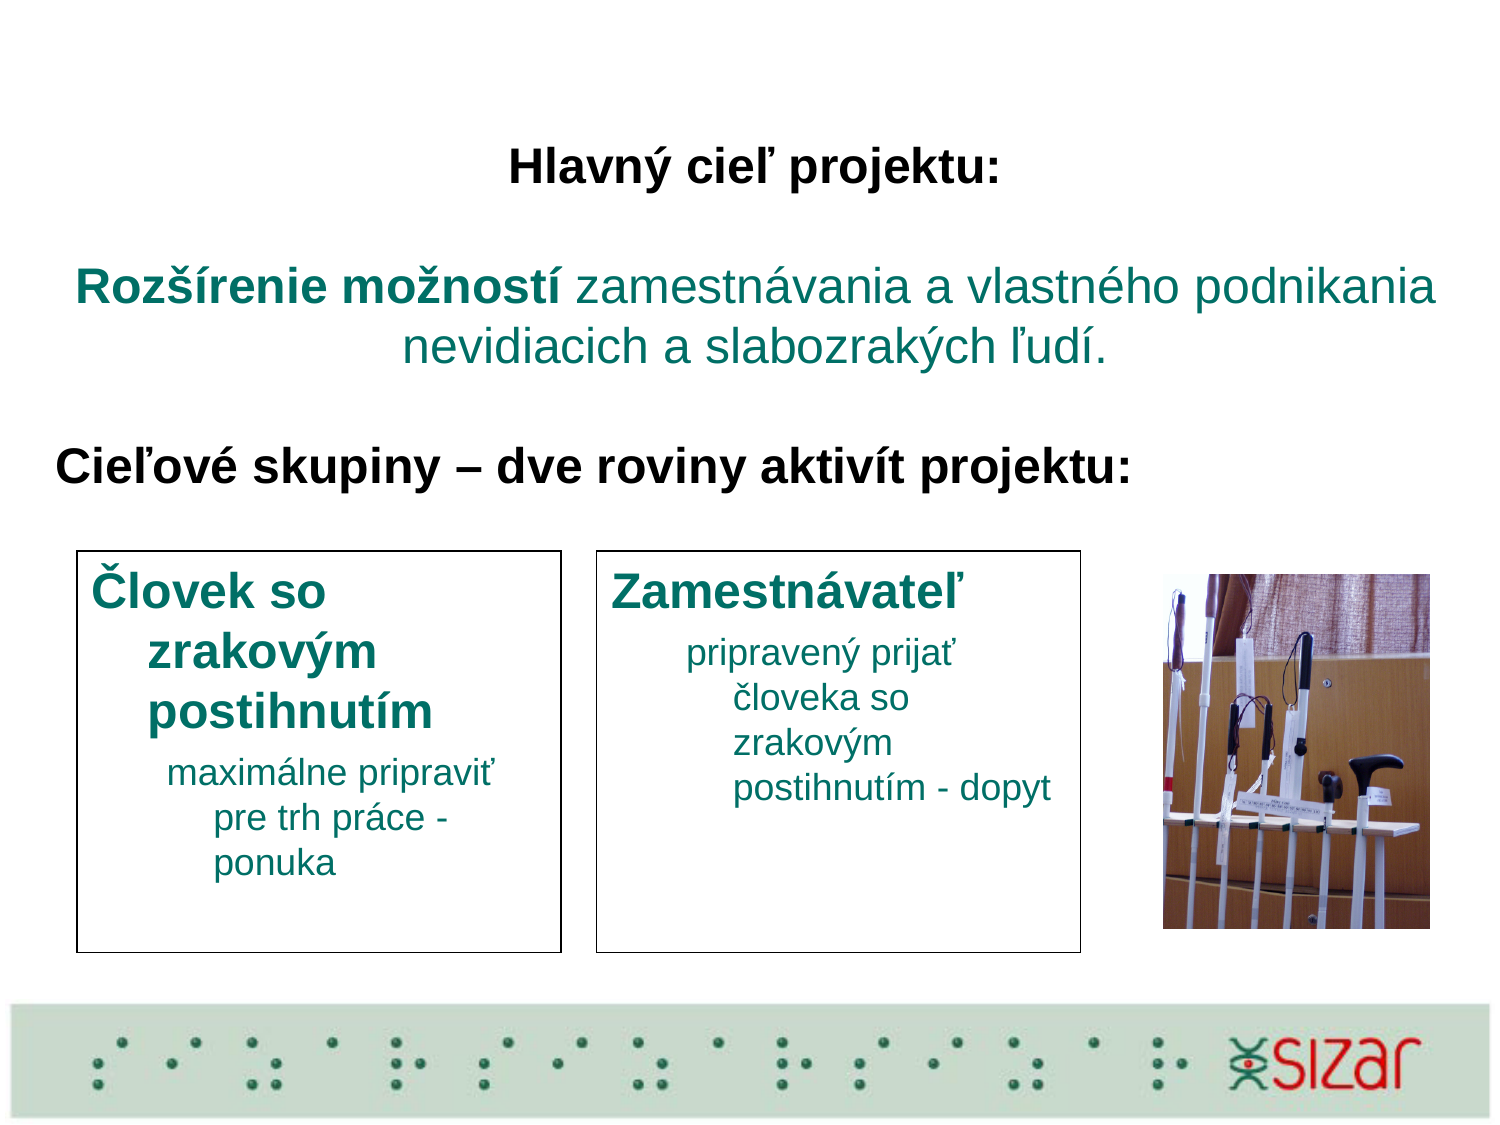

Hlavný cieľ projektu:
Rozšírenie možností zamestnávania a vlastného podnikania nevidiacich a slabozrakých ľudí.
Cieľové skupiny – dve roviny aktivít projektu:
Človek so zrakovým postihnutím
maximálne pripraviť pre trh práce - ponuka
Zamestnávateľ
pripravený prijať človeka so zrakovým postihnutím - dopyt